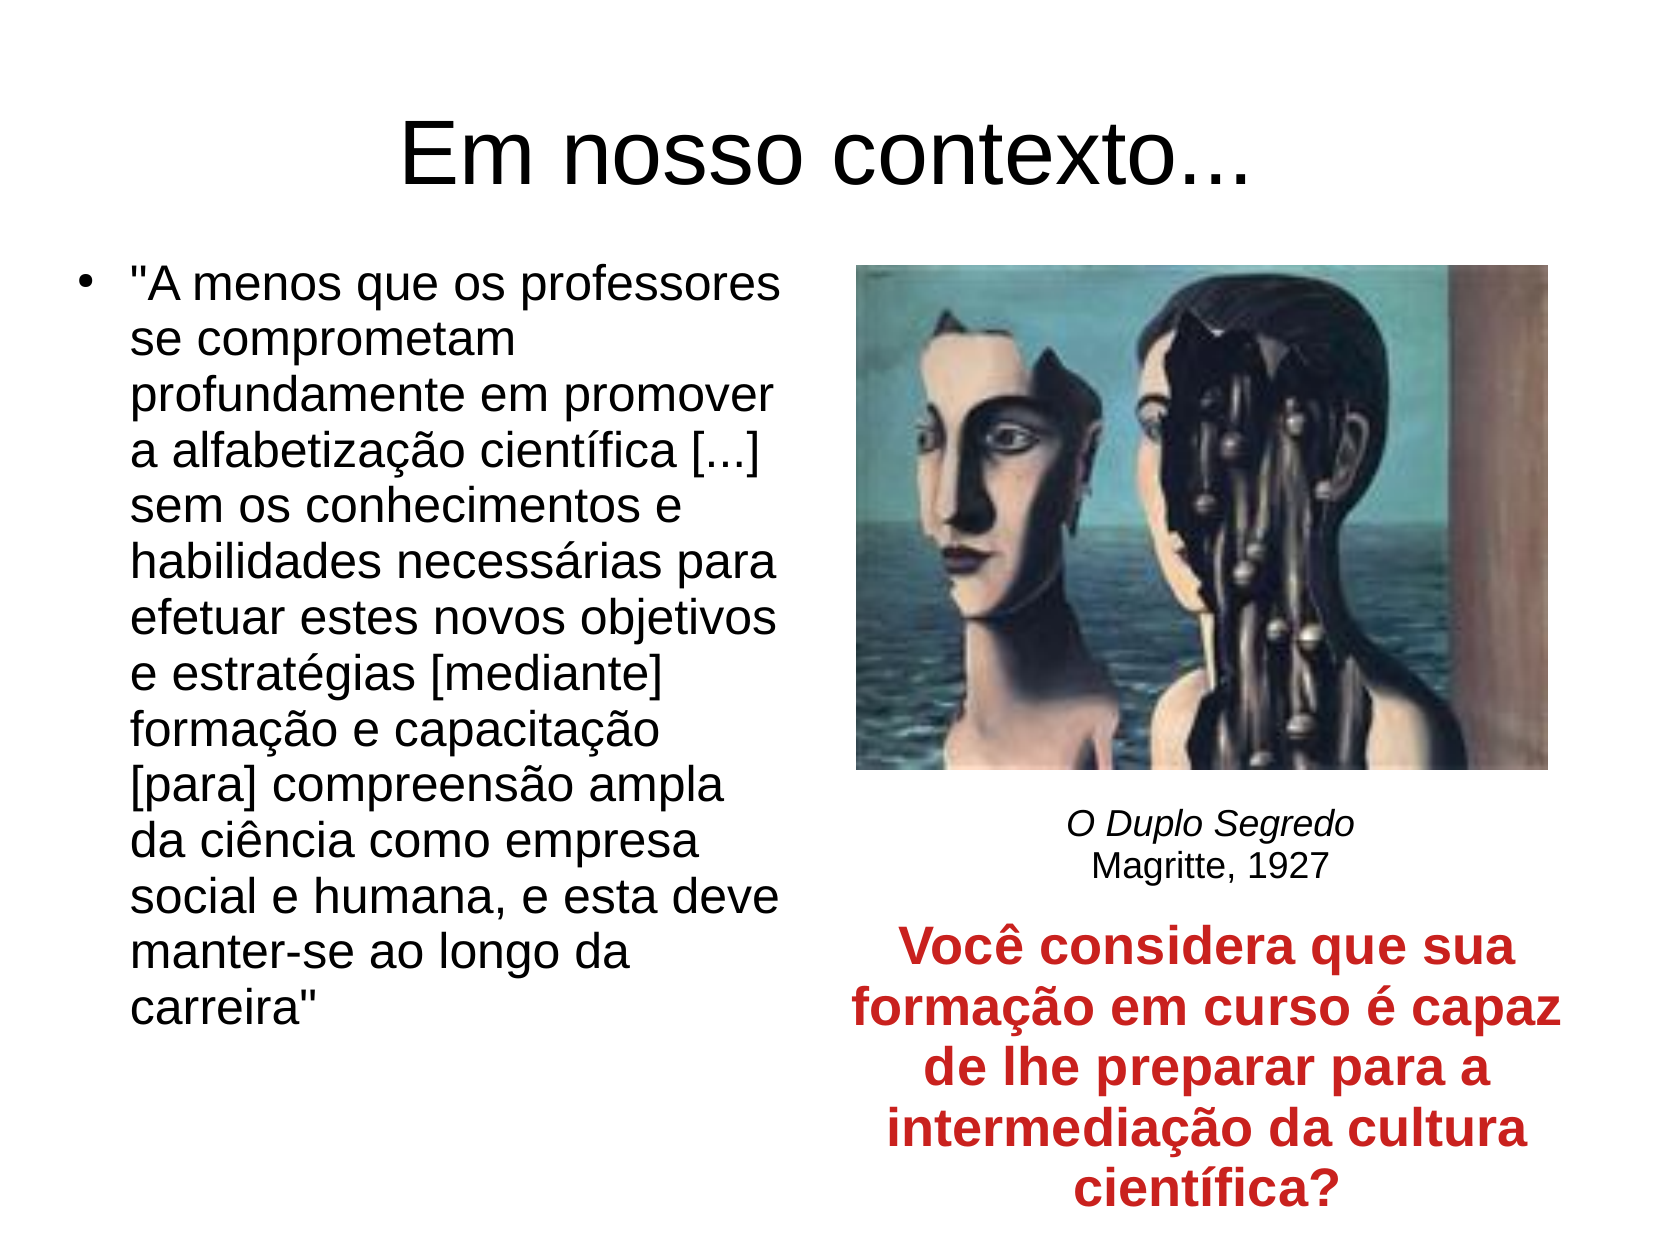

# Em nosso contexto...
"A menos que os professores se comprometam profundamente em promover a alfabetização científica [...] sem os conhecimentos e habilidades necessárias para efetuar estes novos objetivos e estratégias [mediante] formação e capacitação [para] compreensão ampla da ciência como empresa social e humana, e esta deve manter-se ao longo da carreira"
O Duplo Segredo
Magritte, 1927
Você considera que sua formação em curso é capaz de lhe preparar para a intermediação da cultura científica?